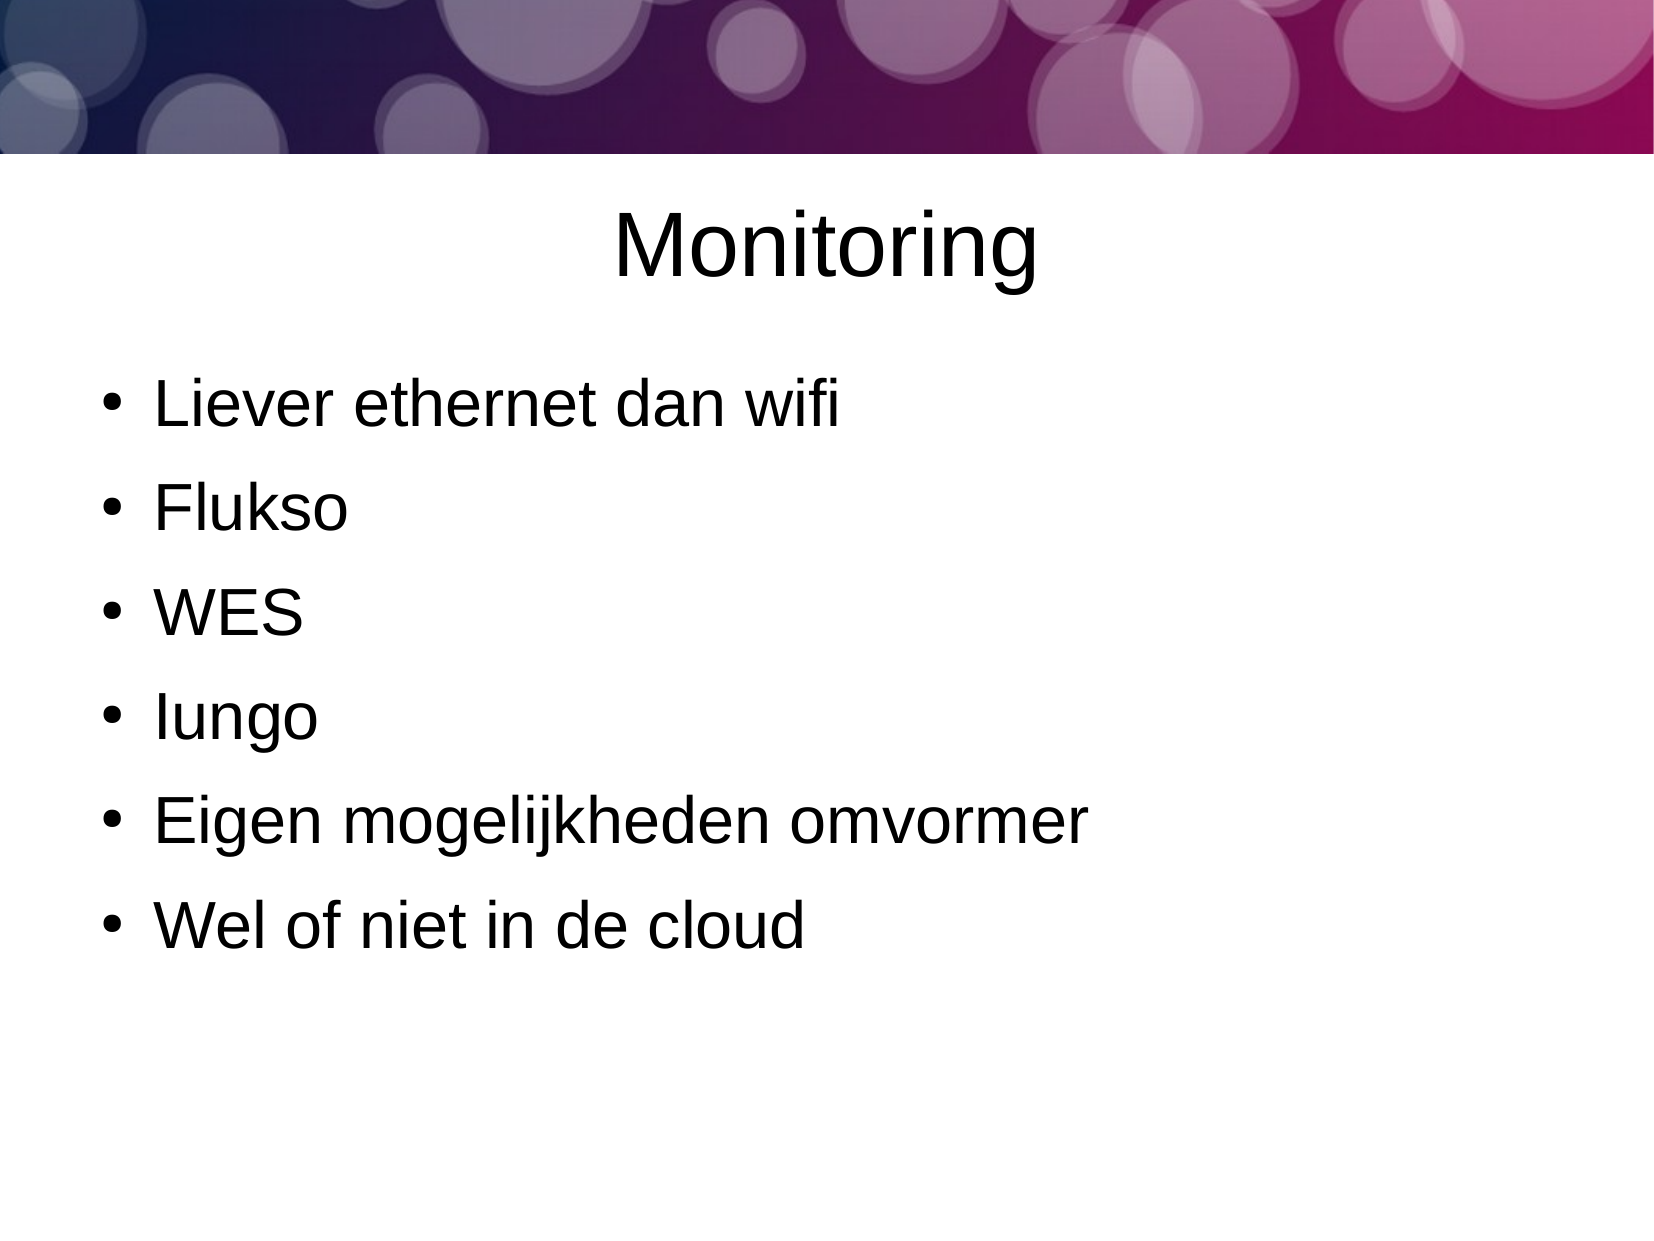

# Monitoring
Liever ethernet dan wifi
Flukso
WES
Iungo
Eigen mogelijkheden omvormer
Wel of niet in de cloud